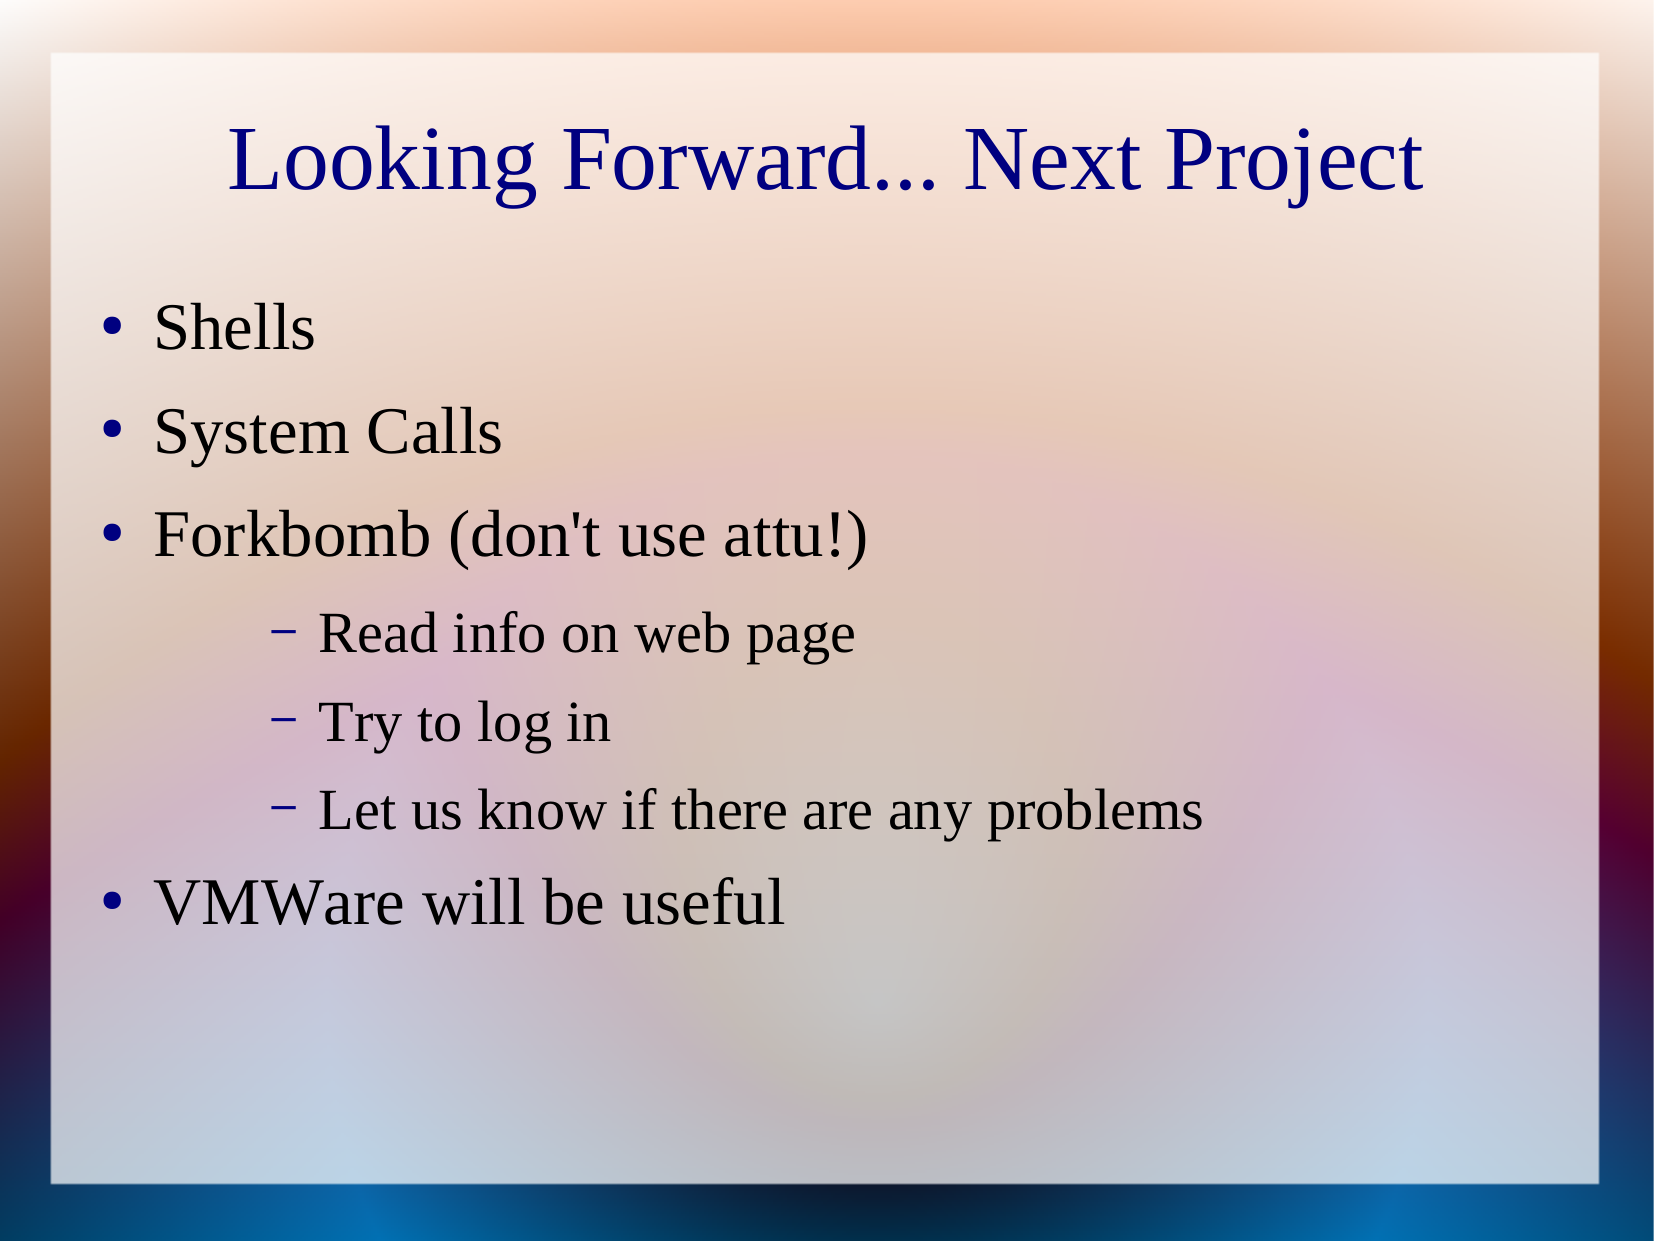

# Looking Forward... Next Project
Shells
System Calls
Forkbomb (don't use attu!)
Read info on web page
Try to log in
Let us know if there are any problems
VMWare will be useful